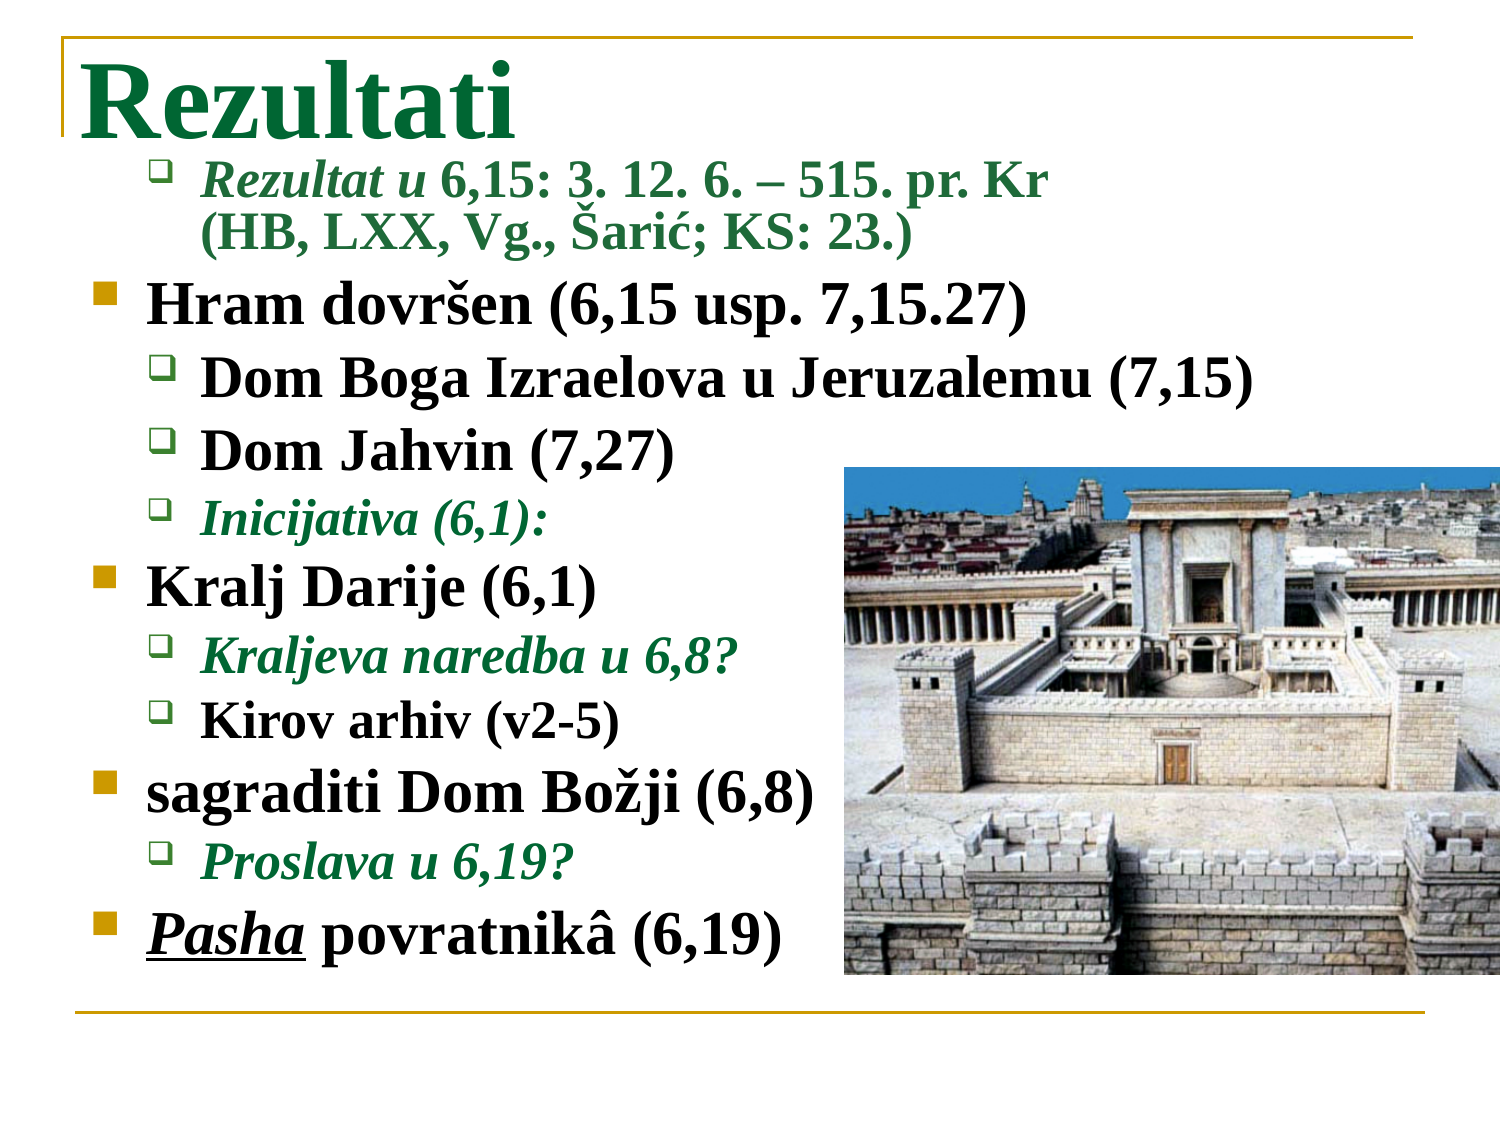

# Rezultati
Rezultat u 6,15: 3. 12. 6. – 515. pr. Kr
(HB, LXX, Vg., Šarić; KS: 23.)
Hram dovršen (6,15 usp. 7,15.27)
Dom Boga Izraelova u Jeruzalemu (7,15)
Dom Jahvin (7,27)
Inicijativa (6,1):
Kralj Darije (6,1)
Kraljeva naredba u 6,8?
Kirov arhiv (v2-5)
sagraditi Dom Božji (6,8)
Proslava u 6,19?
Pasha povratnikâ (6,19)